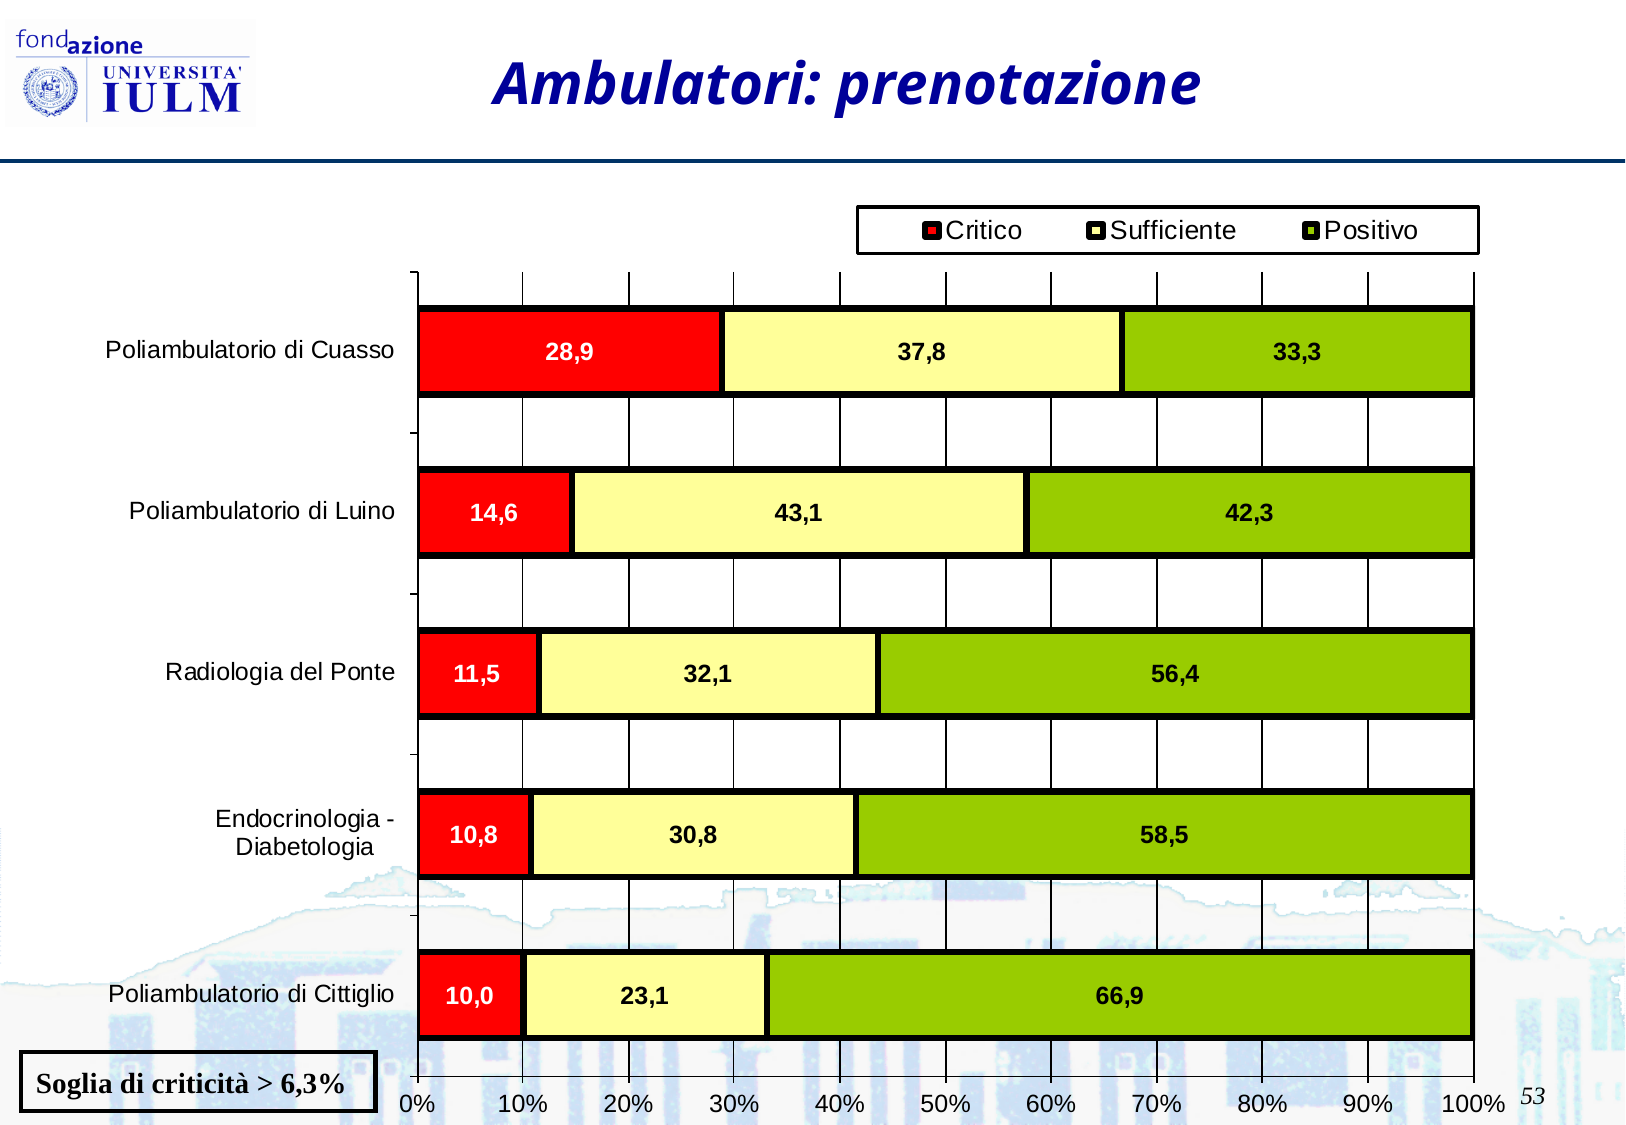

Ambulatori: prenotazione
Soglia di criticità > 6,3%